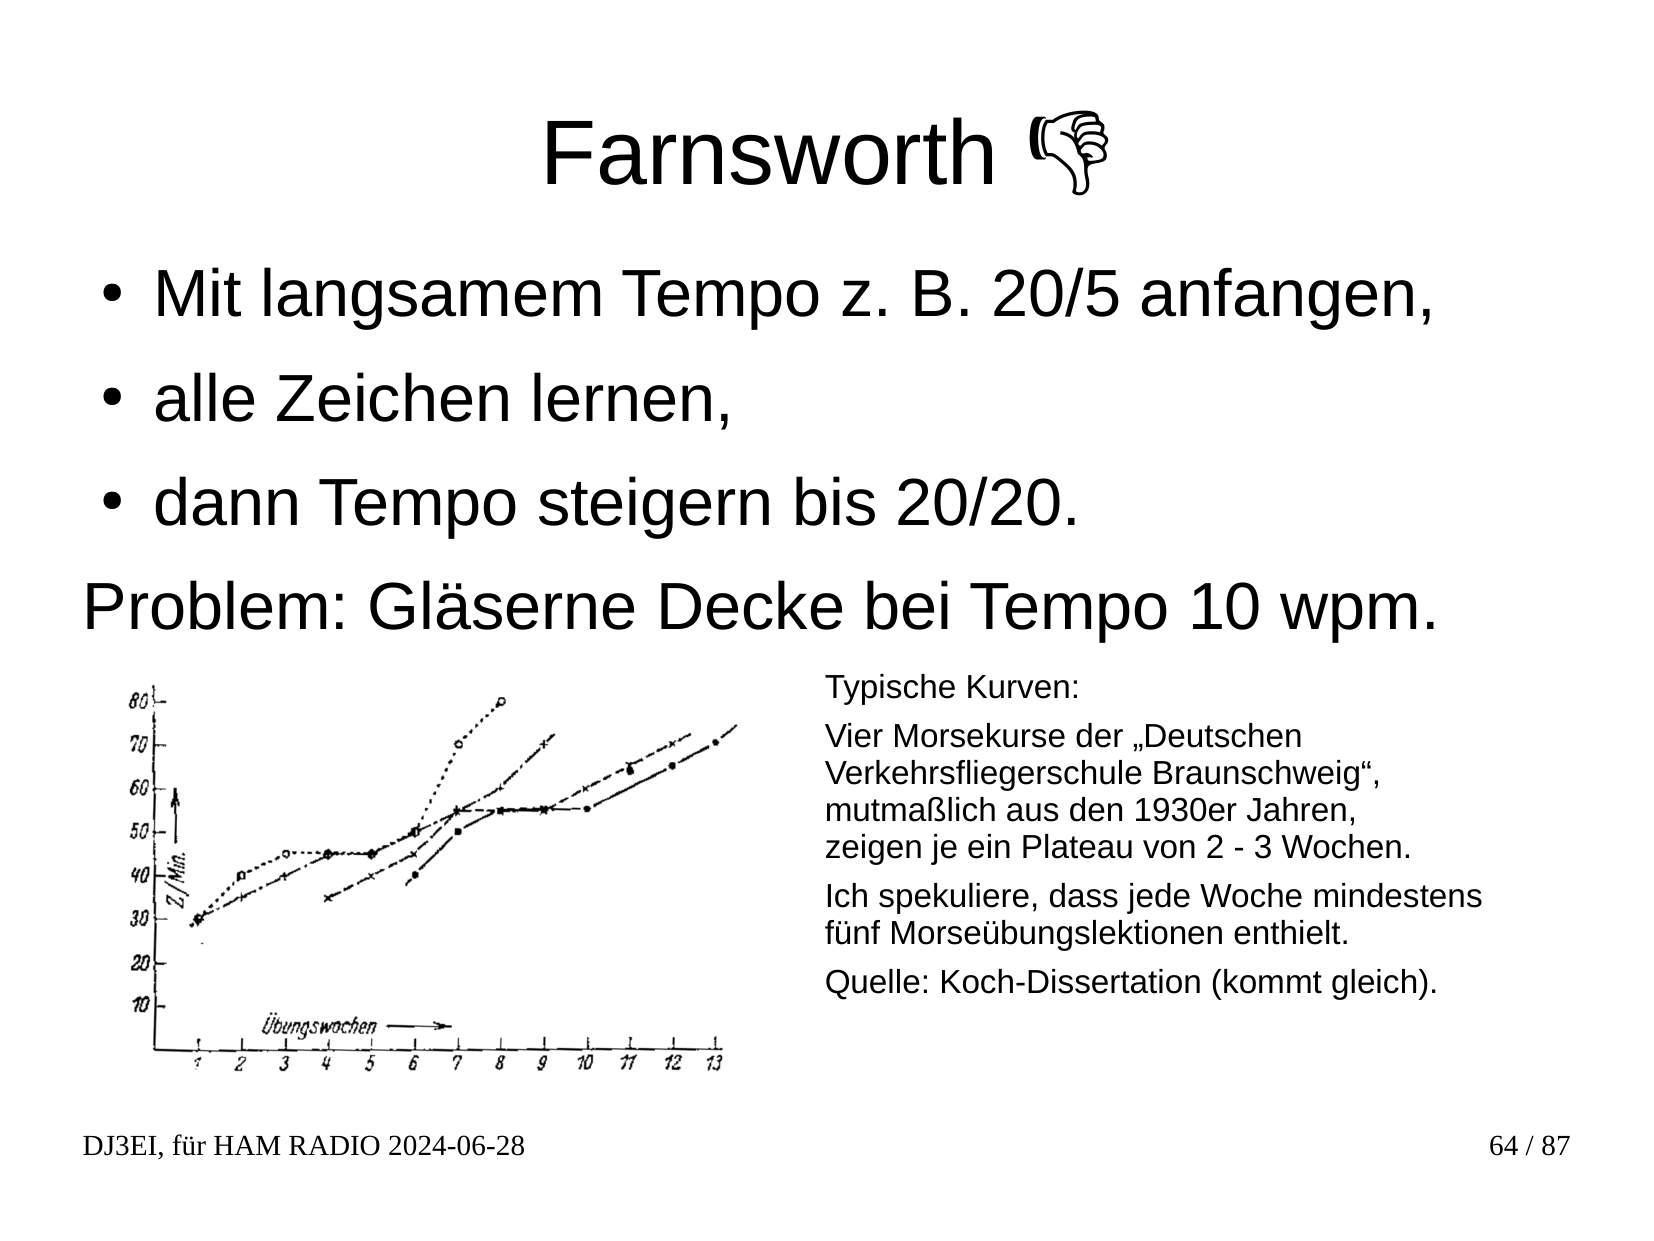

# Farnsworth 👎
Mit langsamem Tempo z. B. 20/5 anfangen,
alle Zeichen lernen,
dann Tempo steigern bis 20/20.
Problem: Gläserne Decke bei Tempo 10 wpm.
Typische Kurven:
Vier Morsekurse der „Deutschen Verkehrsfliegerschule Braunschweig“,
mutmaßlich aus den 1930er Jahren,
zeigen je ein Plateau von 2 - 3 Wochen.
Ich spekuliere, dass jede Woche mindestens fünf Morseübungslektionen enthielt.
Quelle: Koch-Dissertation (kommt gleich).
64